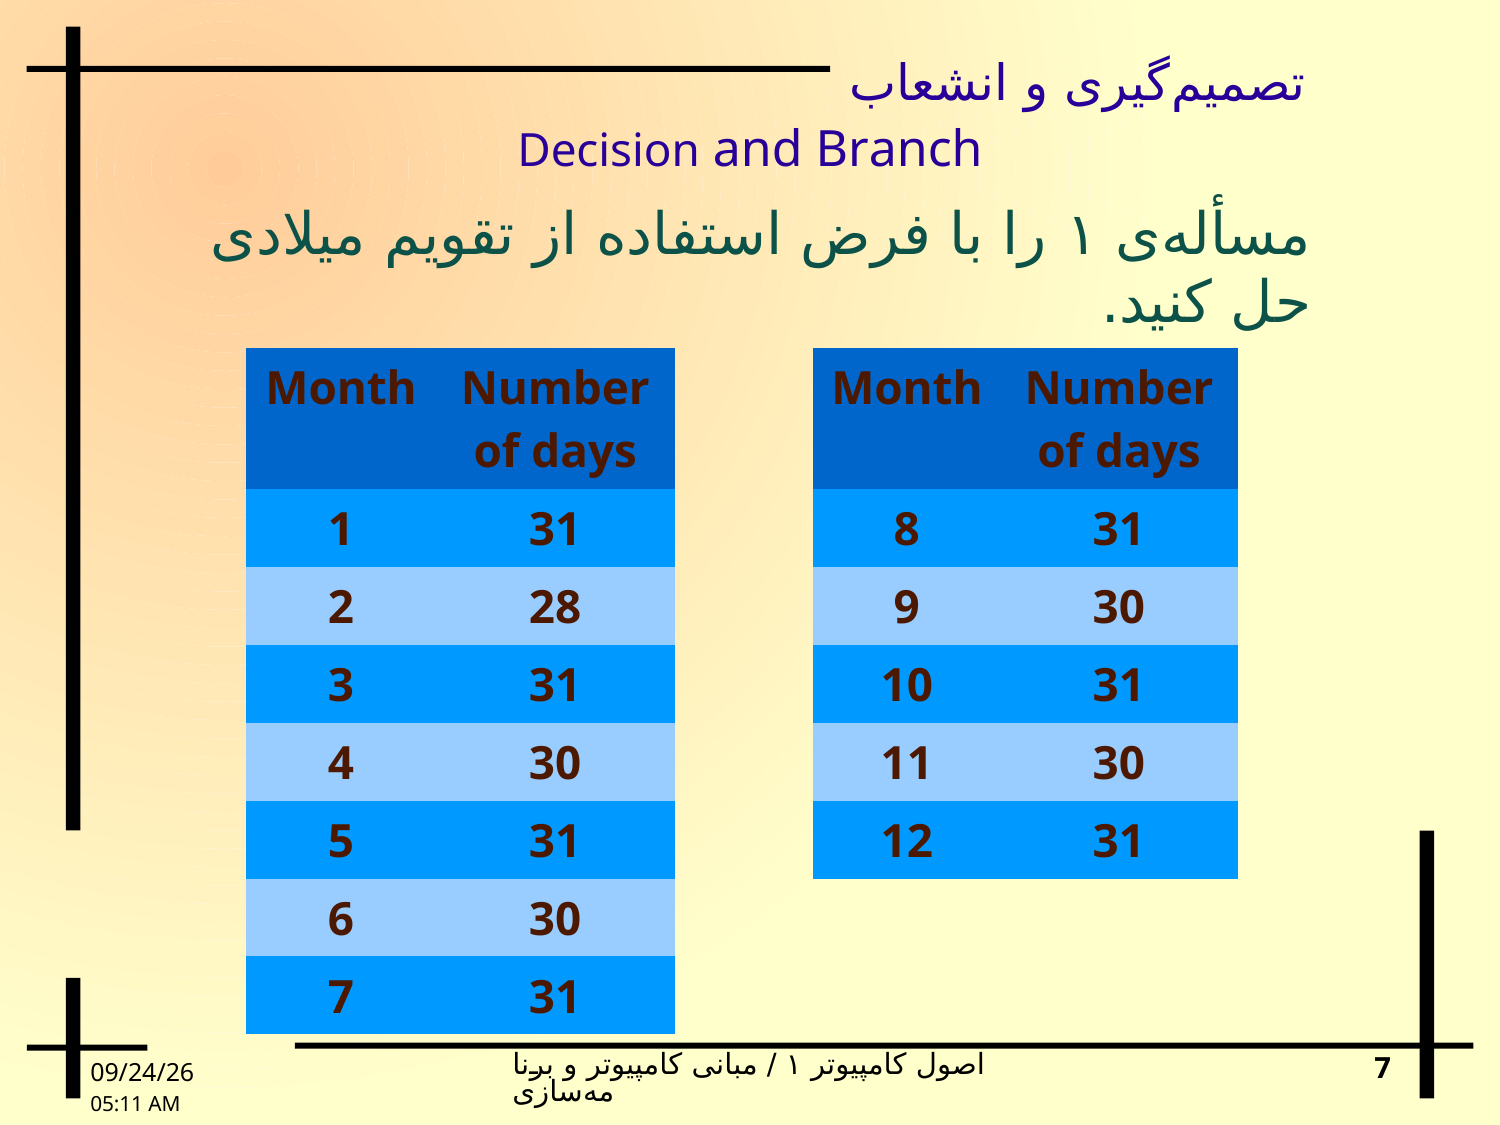

# تصمیم‌گیری و انشعاب Decision and Branch
مسأله‌ی ۱ را با فرض استفاده از تقویم میلادی حل کنید.
| Month | Number of days |
| --- | --- |
| 1 | 31 |
| 2 | 28 |
| 3 | 31 |
| 4 | 30 |
| 5 | 31 |
| 6 | 30 |
| 7 | 31 |
| Month | Number of days |
| --- | --- |
| 8 | 31 |
| 9 | 30 |
| 10 | 31 |
| 11 | 30 |
| 12 | 31 |
اصول کامپیوتر ۱ / مبانی کامپیوتر و برنامه‌سازی
7